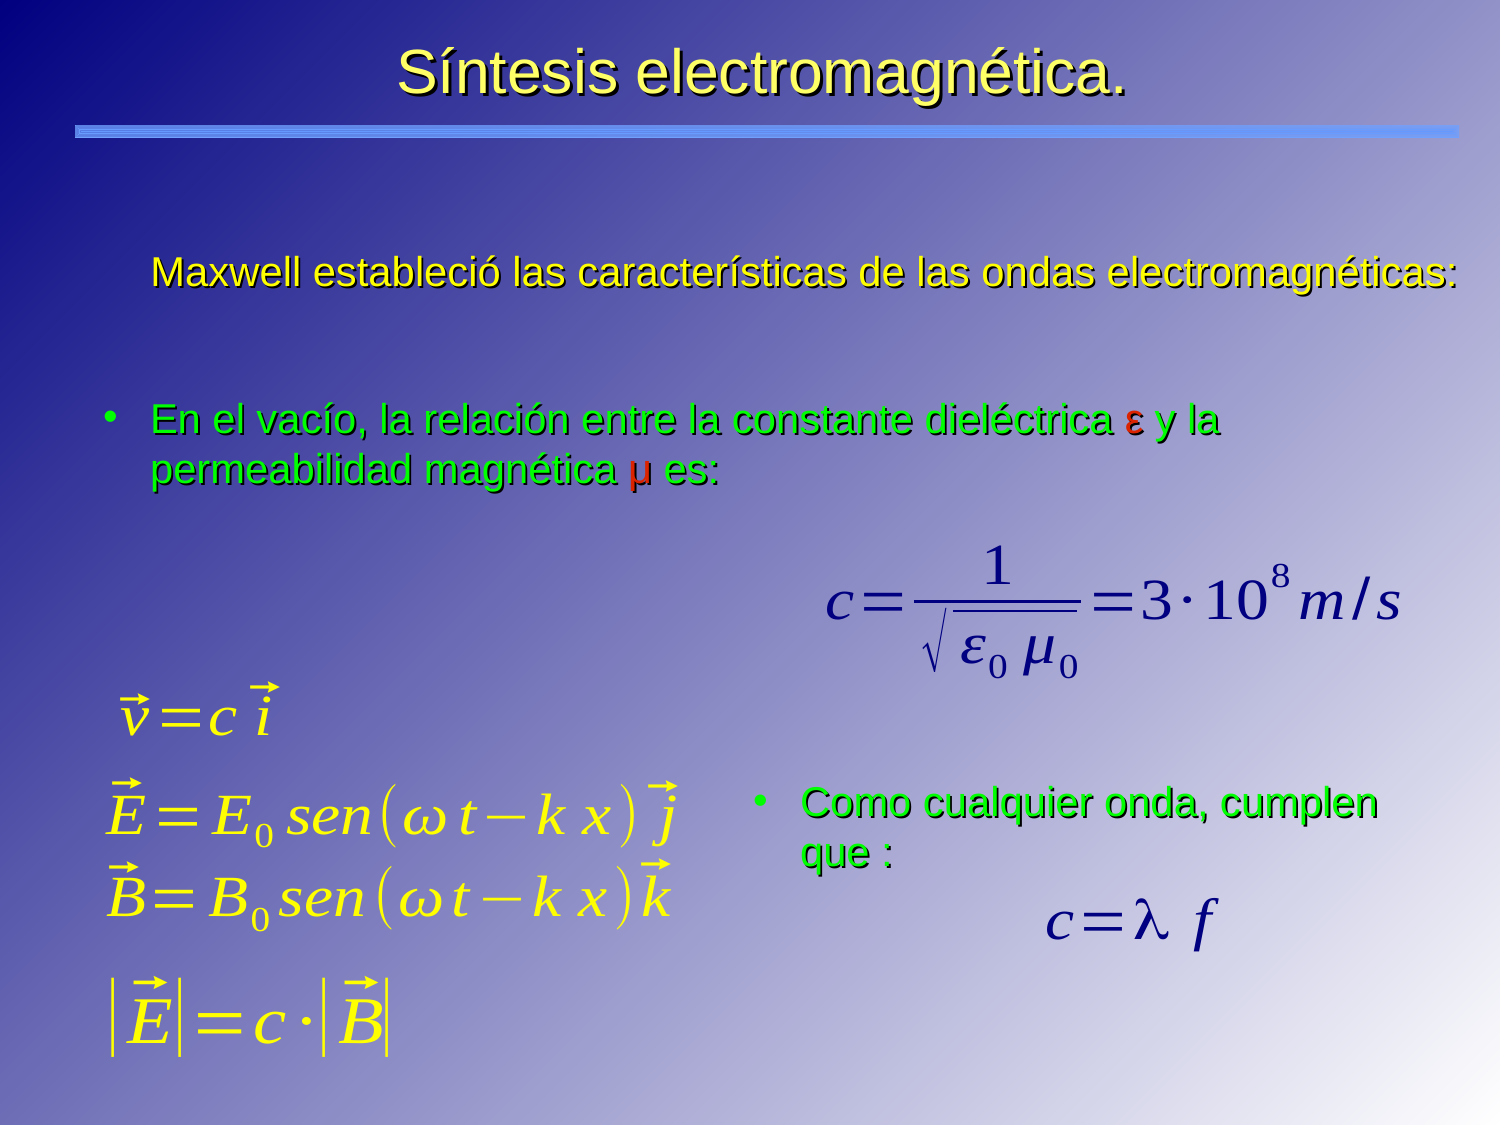

Síntesis electromagnética.
Maxwell estableció las características de las ondas electromagnéticas:
En el vacío, la relación entre la constante dieléctrica ε y la permeabilidad magnética μ es:
Como cualquier onda, cumplen que :